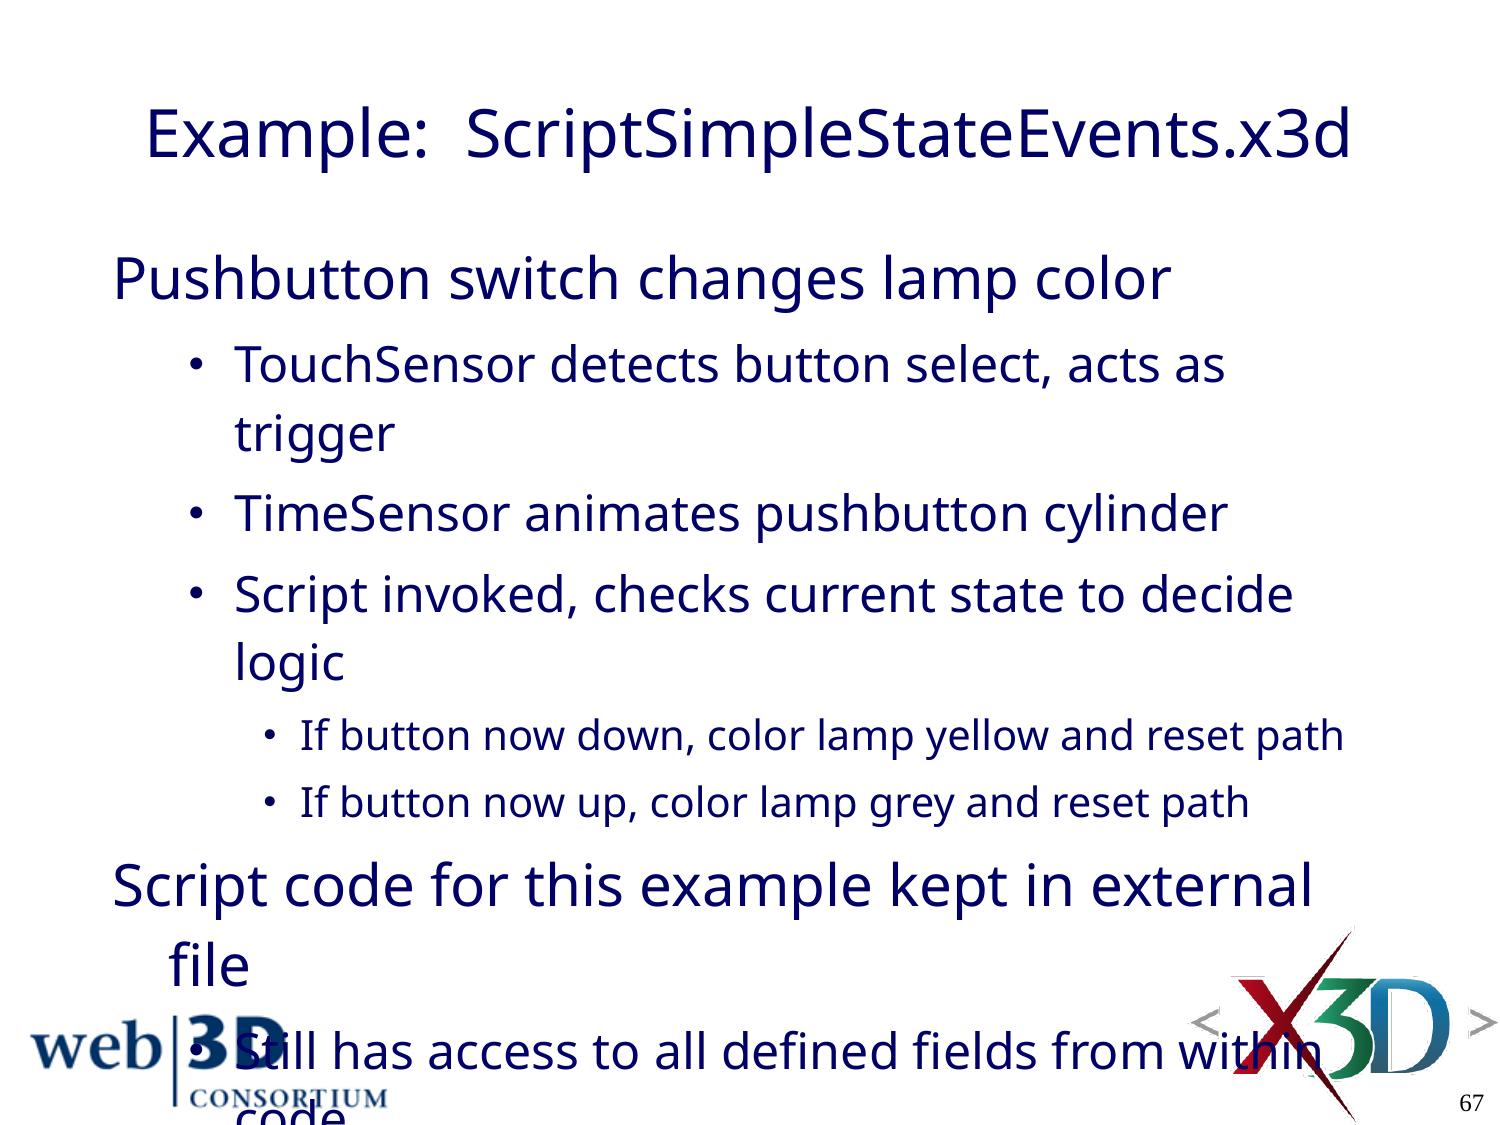

# Example: ScriptSimpleStateEvents.x3d
Pushbutton switch changes lamp color
TouchSensor detects button select, acts as trigger
TimeSensor animates pushbutton cylinder
Script invoked, checks current state to decide logic
If button now down, color lamp yellow and reset path
If button now up, color lamp grey and reset path
Script code for this example kept in external file
Still has access to all defined fields from within code
Don't include ecmascript: header in external file
X3D event model still governs animation flow